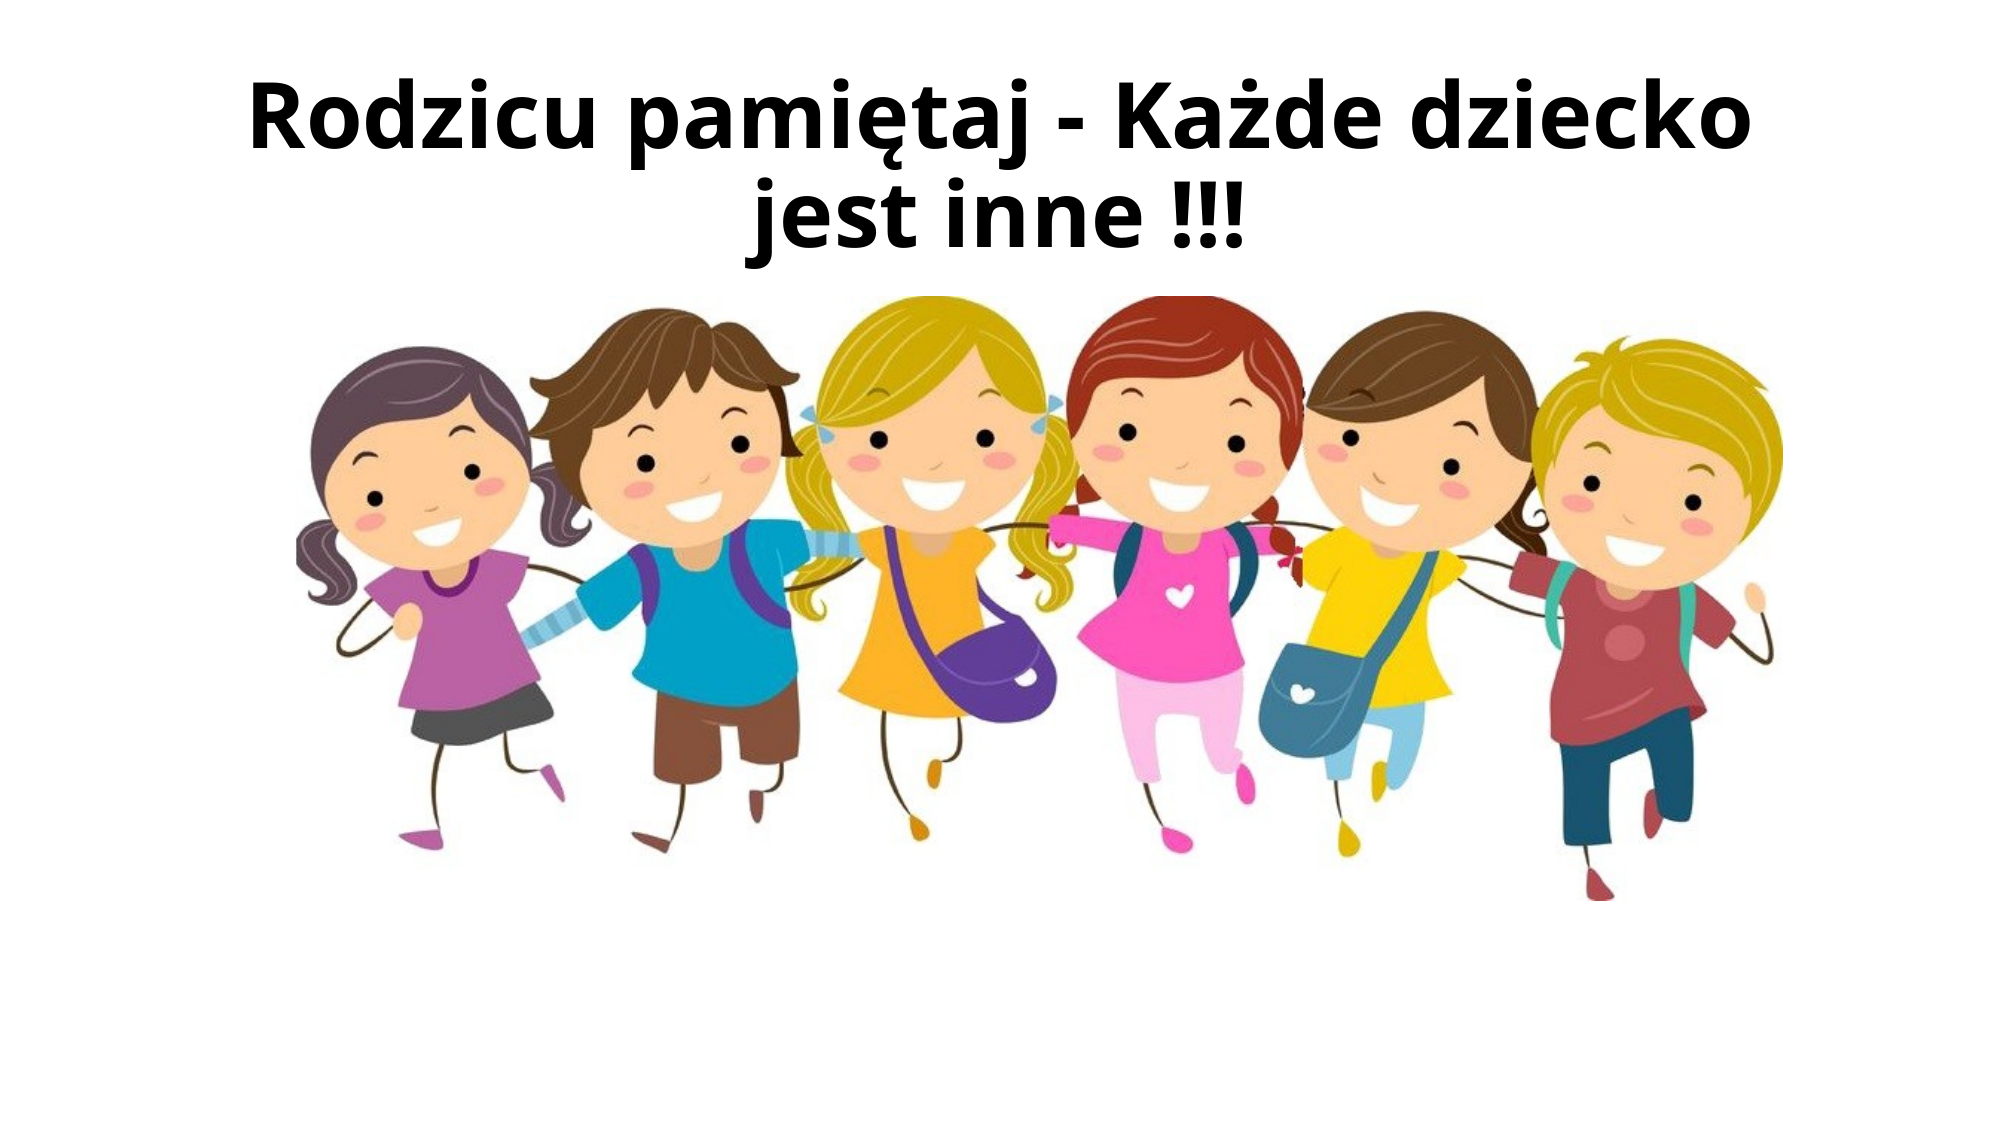

# Rodzicu pamiętaj - Każde dziecko jest inne !!!